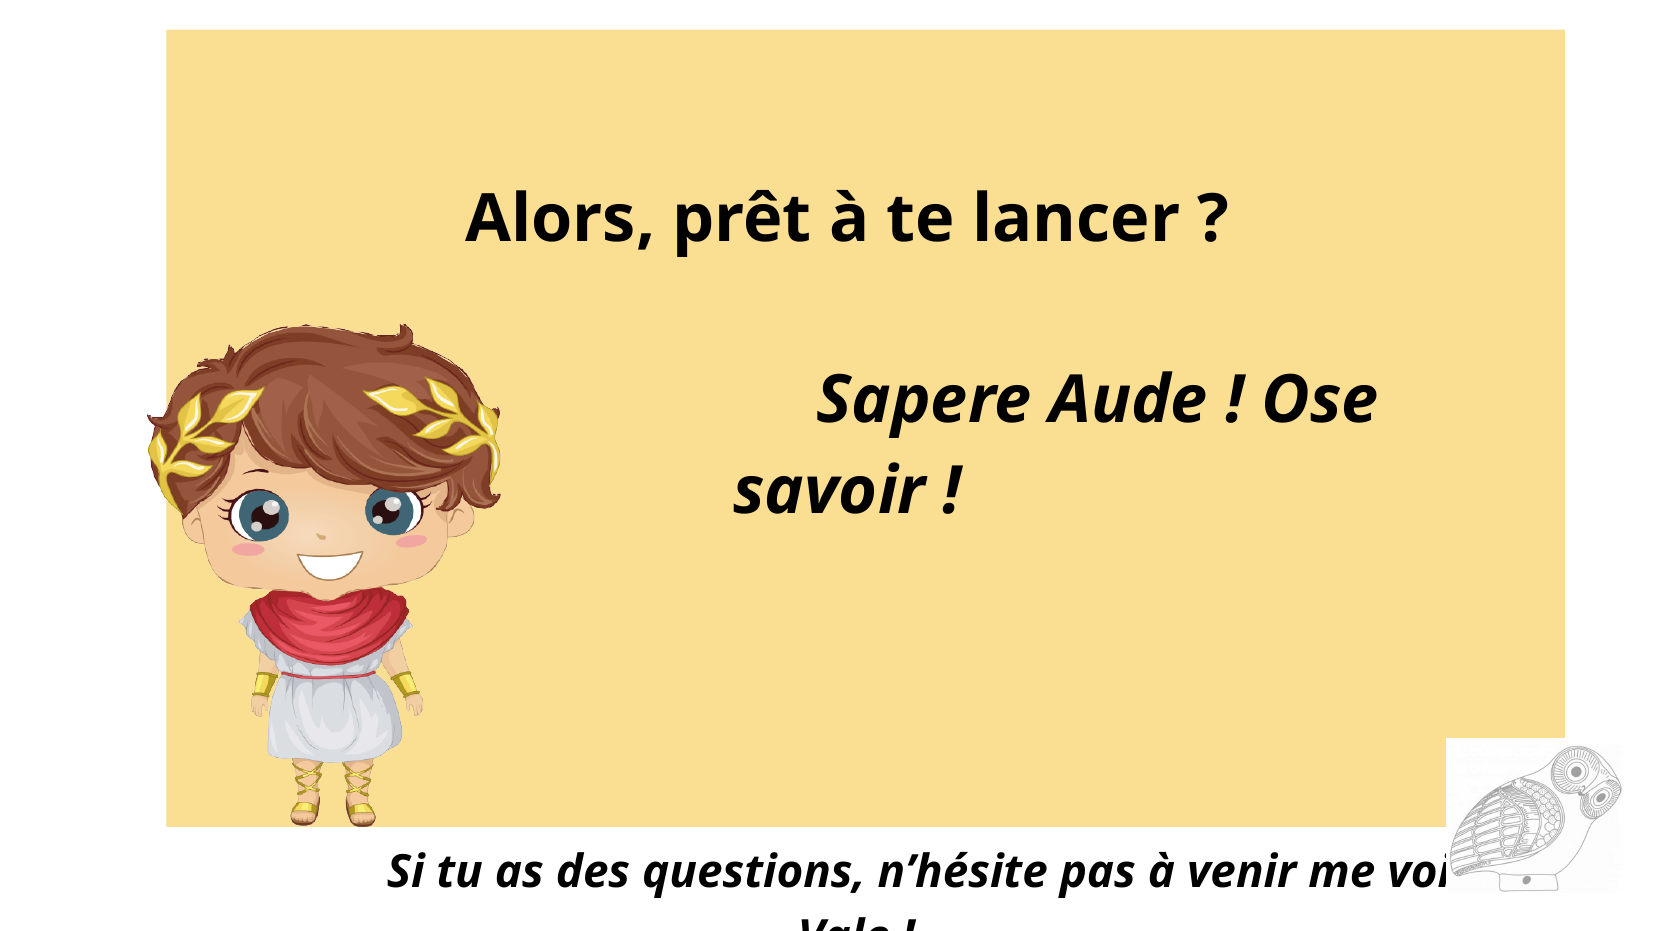

Alors, prêt à te lancer ?
 Sapere Aude ! Ose savoir !
 Si tu as des questions, n’hésite pas à venir me voir. Vale !
 Magistra Bogard